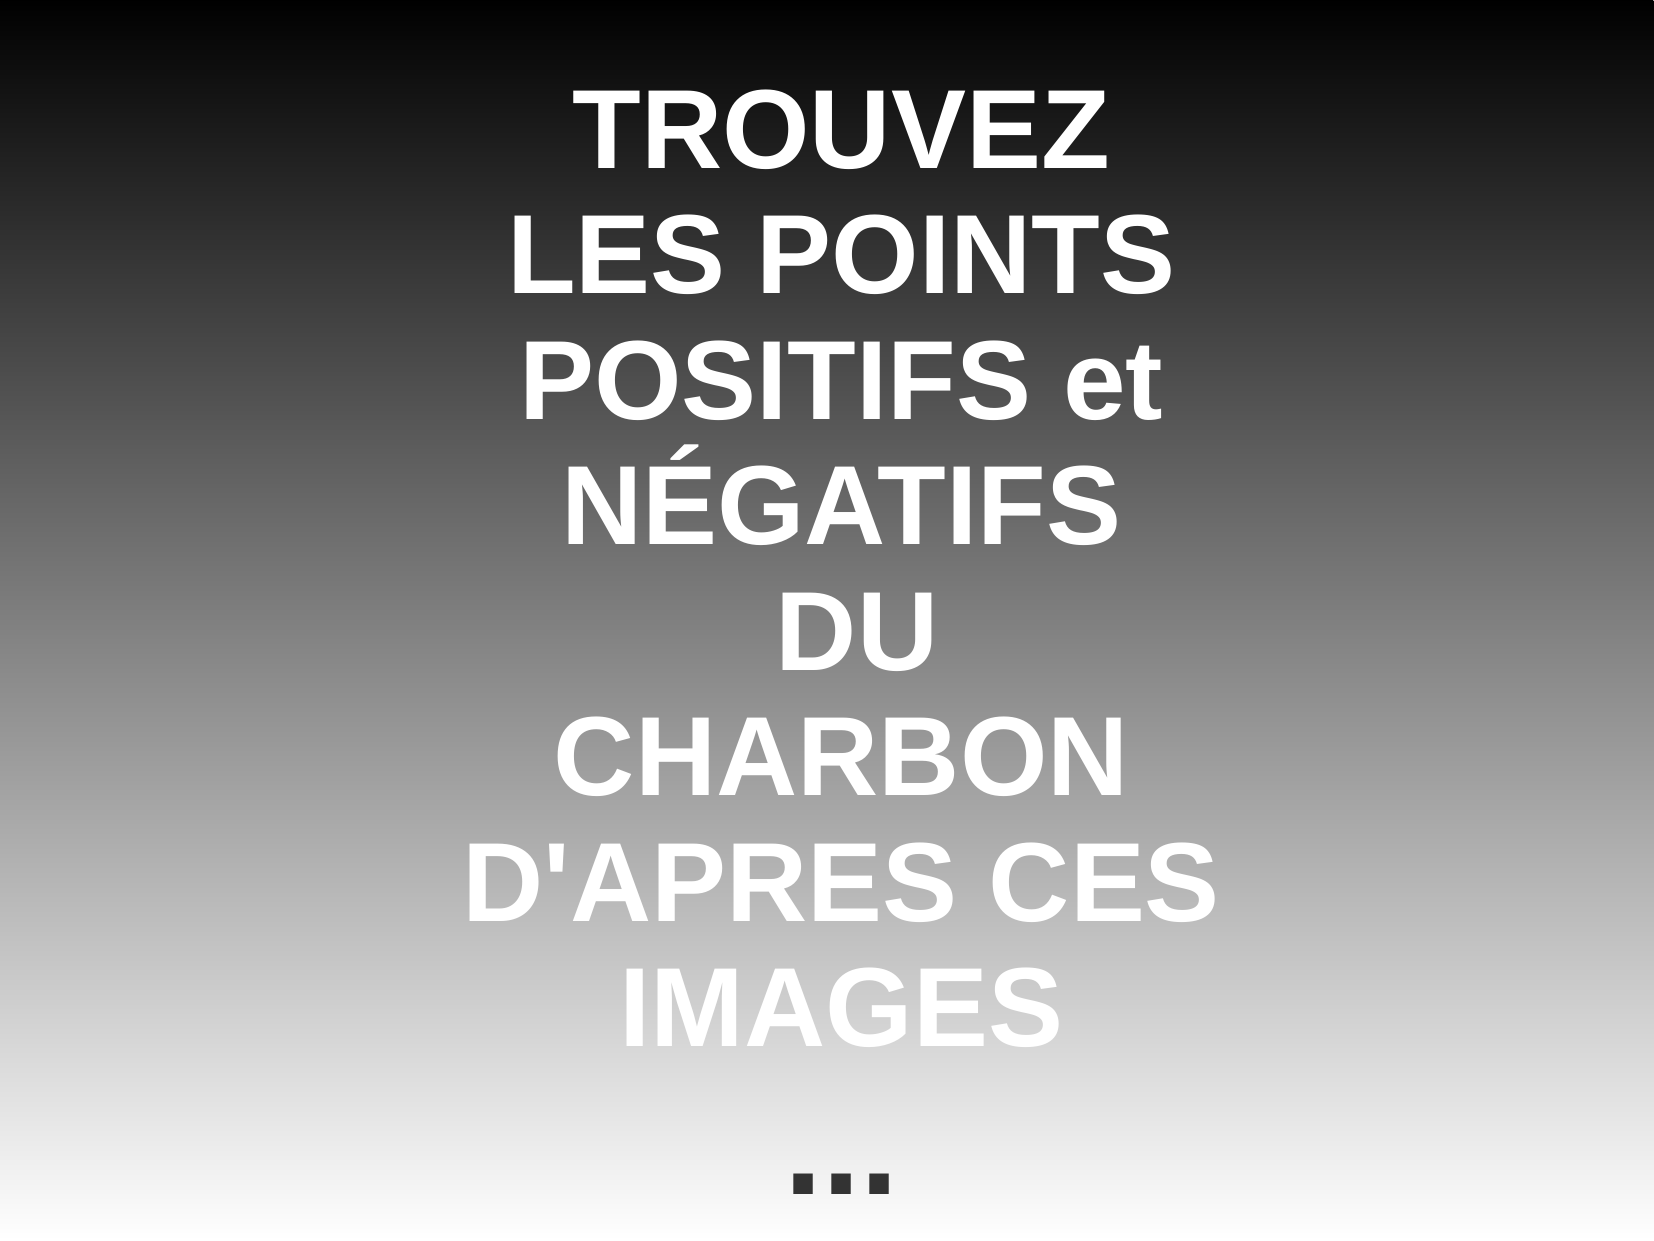

TROUVEZ LES POINTS POSITIFS et NÉGATIFS
 DU CHARBON D'APRES CES IMAGES
...